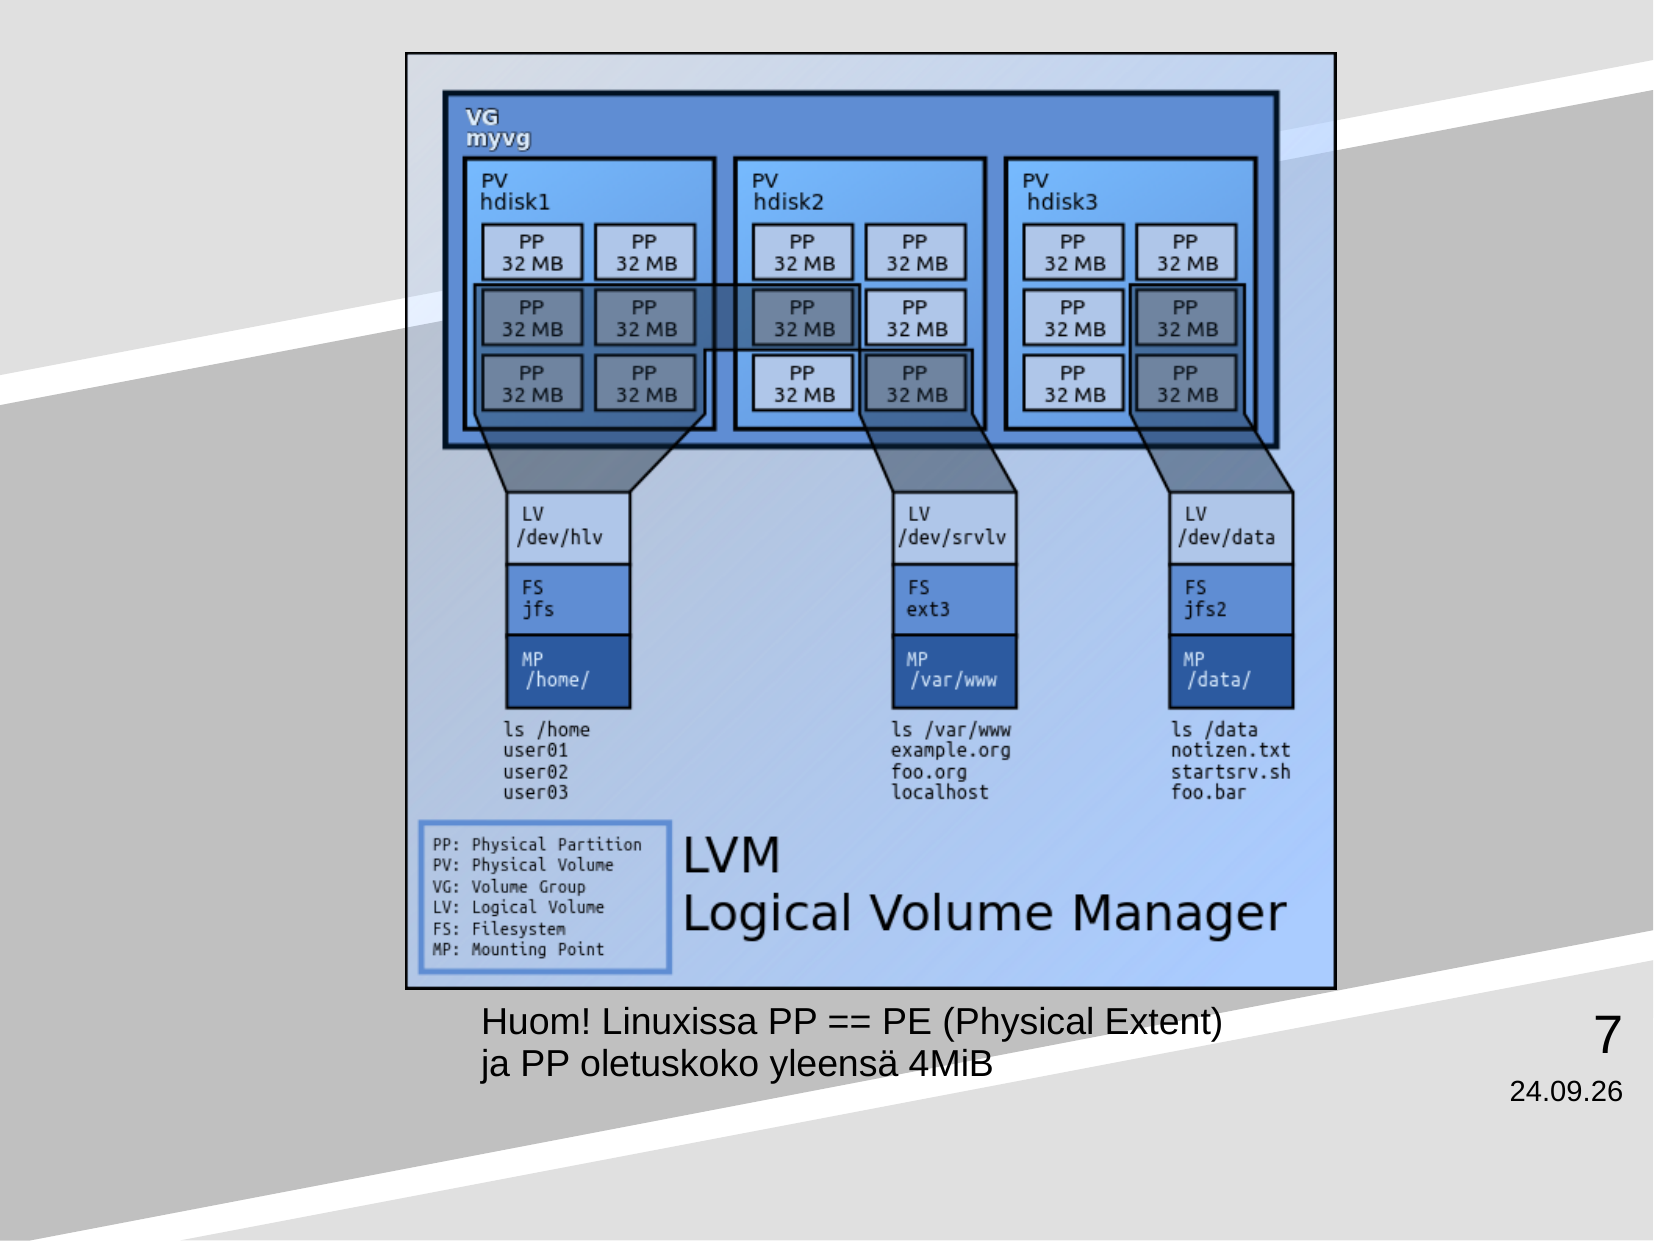

Huom! Linuxissa PP == PE (Physical Extent)
ja PP oletuskoko yleensä 4MiB
7